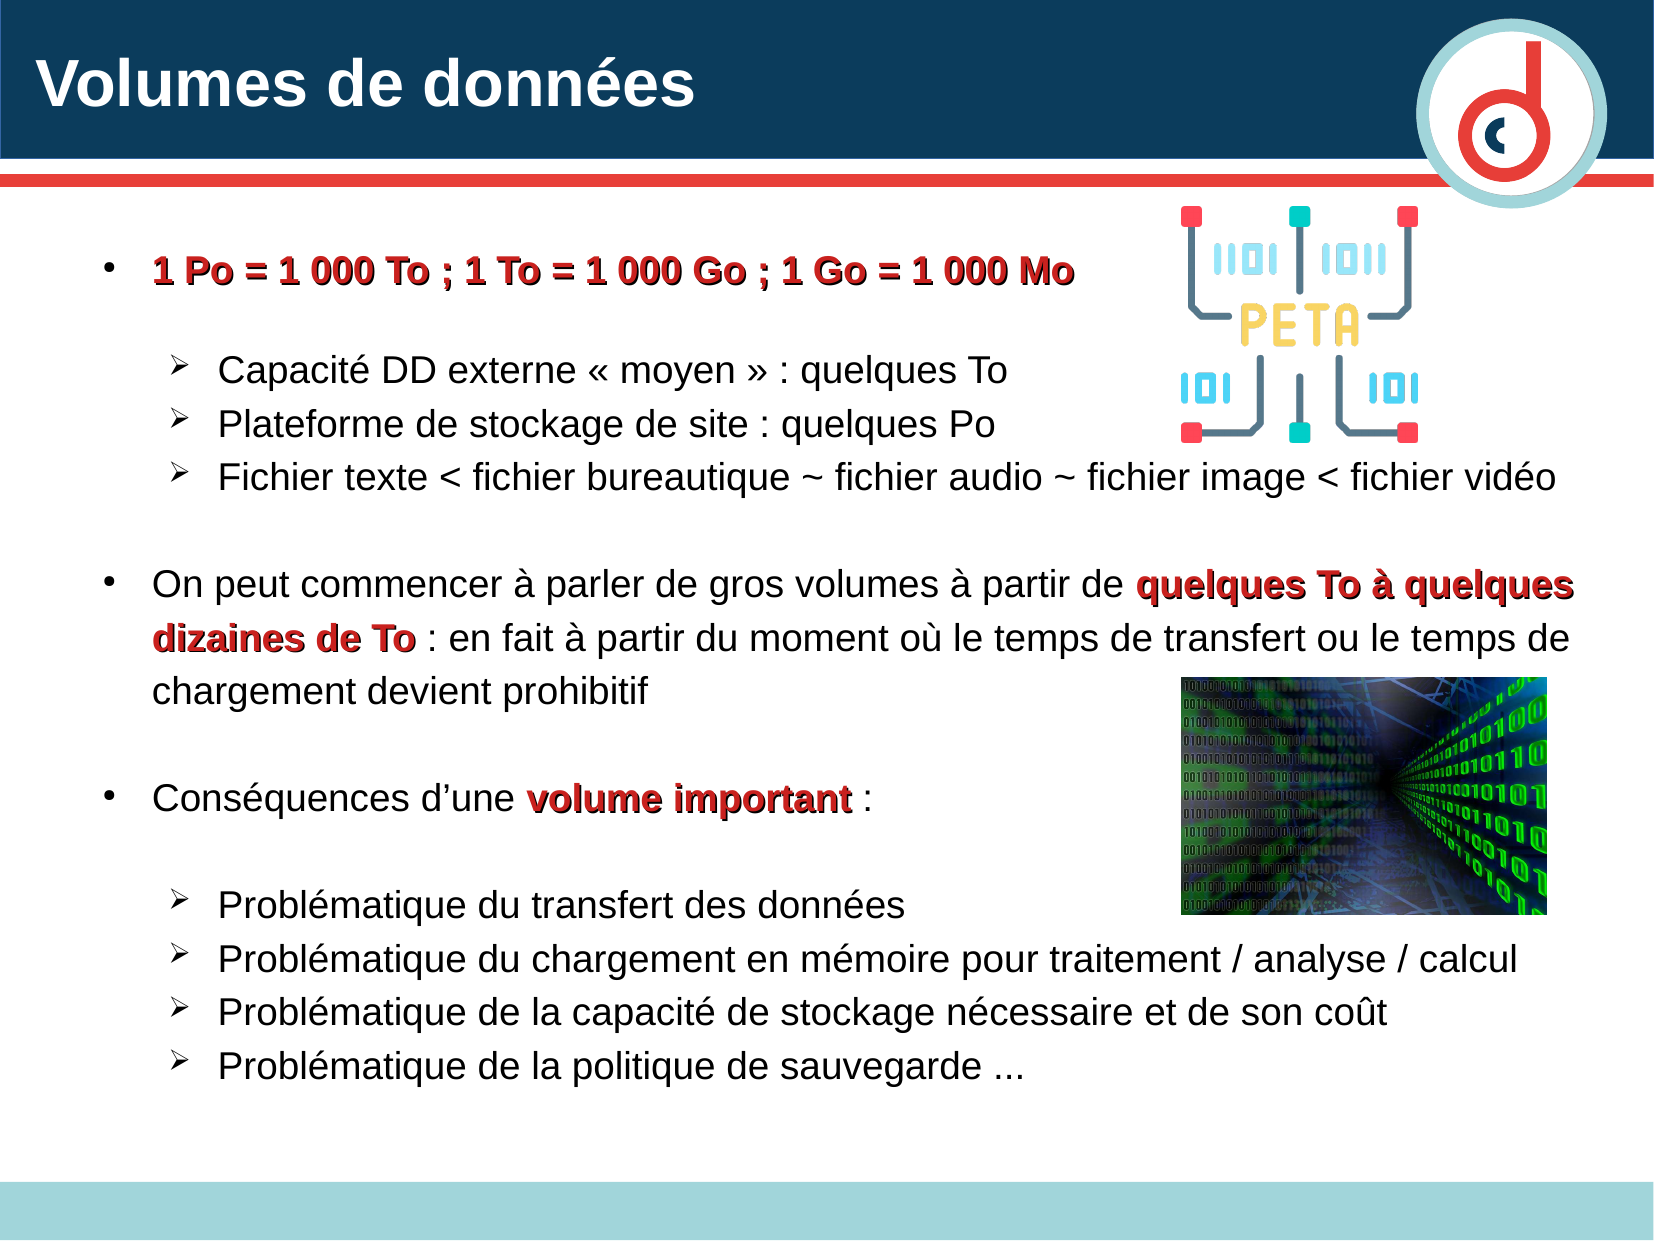

# Volumes de données
1 Po = 1 000 To ; 1 To = 1 000 Go ; 1 Go = 1 000 Mo
Capacité DD externe « moyen » : quelques To
Plateforme de stockage de site : quelques Po
Fichier texte < fichier bureautique ~ fichier audio ~ fichier image < fichier vidéo
On peut commencer à parler de gros volumes à partir de quelques To à quelques dizaines de To : en fait à partir du moment où le temps de transfert ou le temps de chargement devient prohibitif
Conséquences d’une volume important :
Problématique du transfert des données
Problématique du chargement en mémoire pour traitement / analyse / calcul
Problématique de la capacité de stockage nécessaire et de son coût
Problématique de la politique de sauvegarde ...